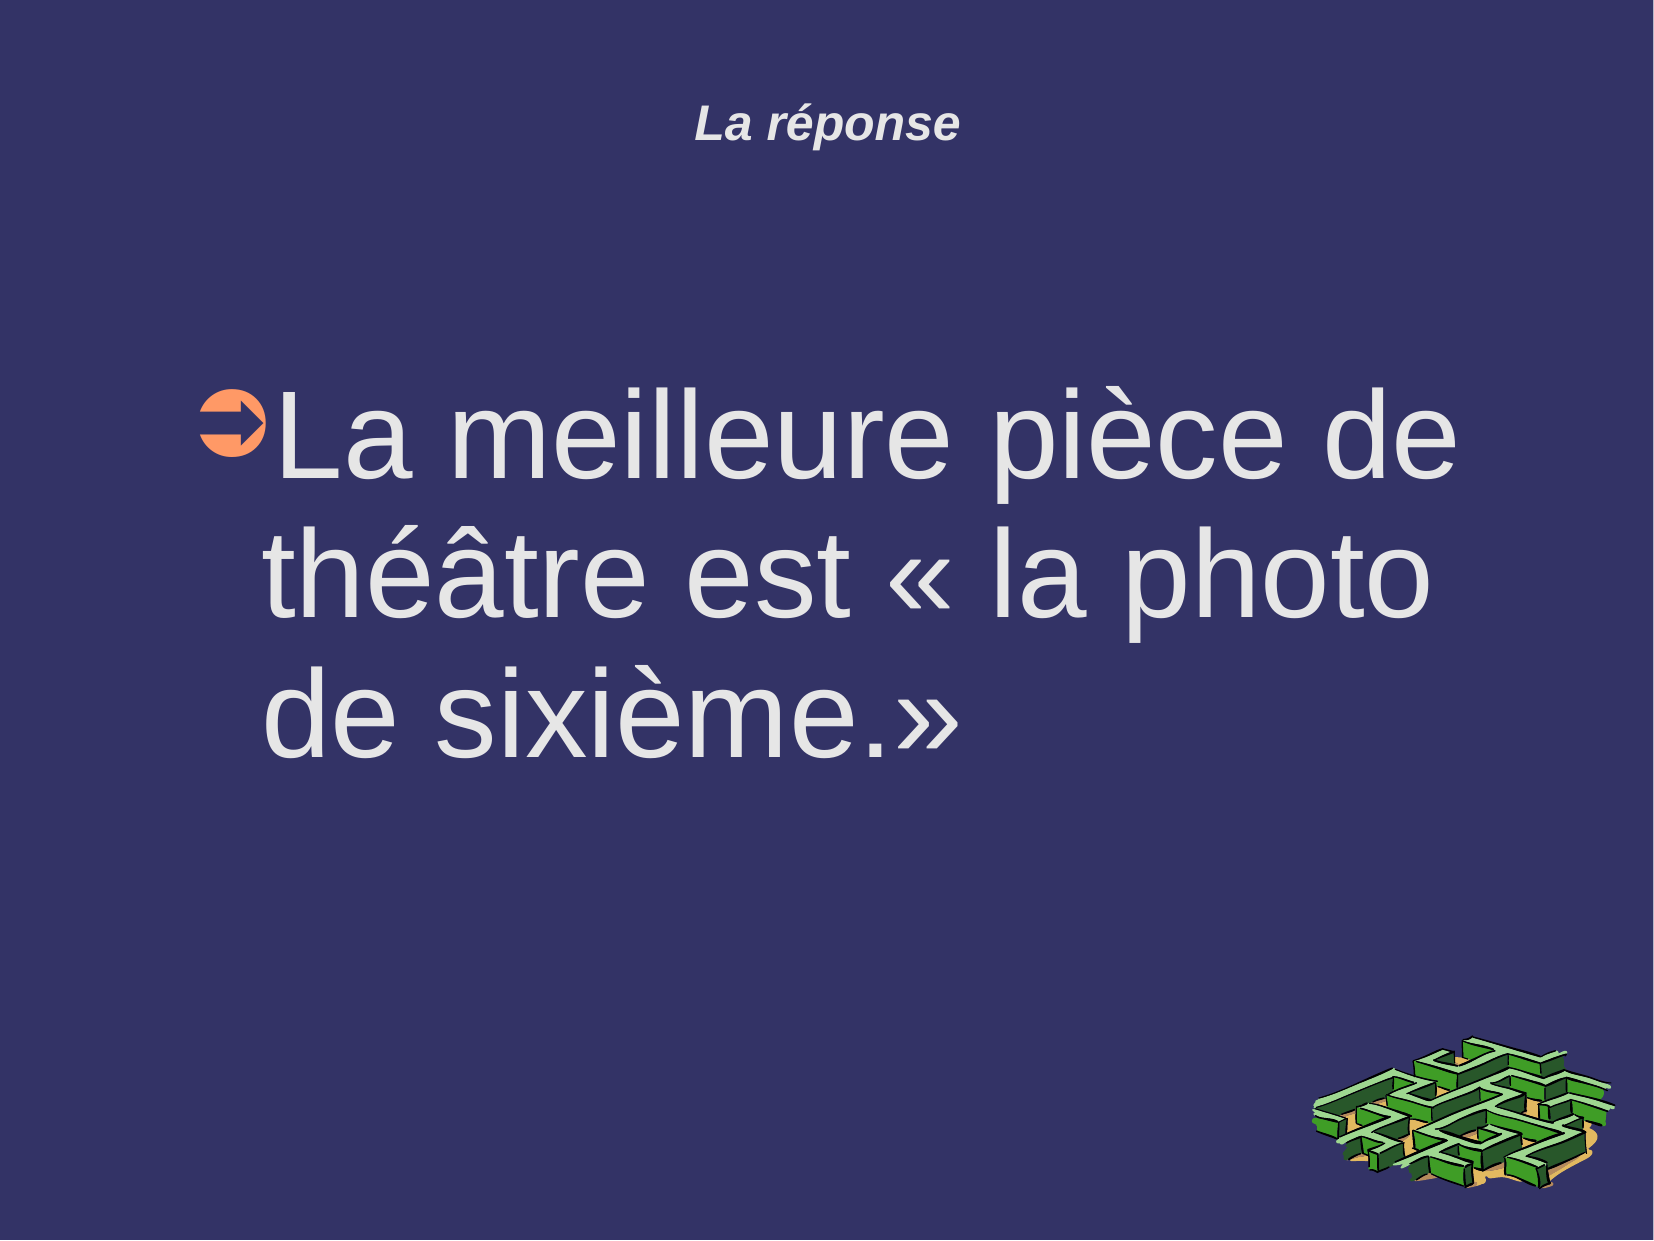

# La réponse
La meilleure pièce de théâtre est « la photo de sixième.»